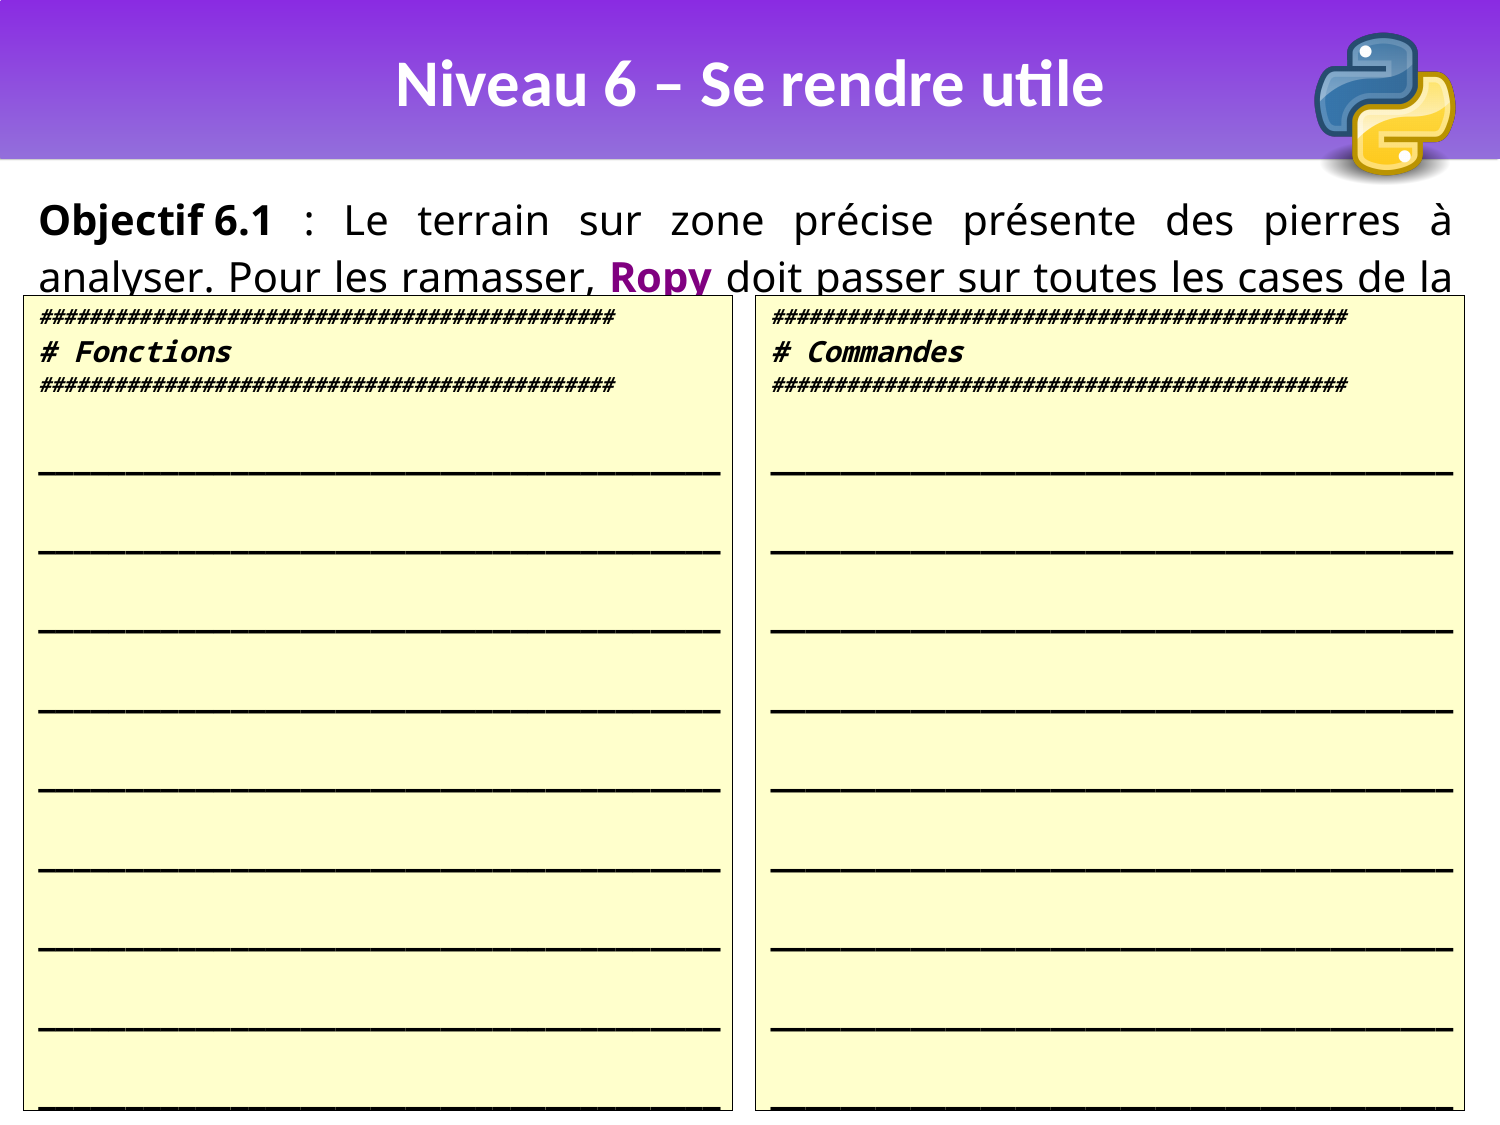

Niveau 6 – Se rendre utile
Objectif 6.1 : Le terrain sur zone précise présente des pierres à analyser. Pour les ramasser, Ropy doit passer sur toutes les cases de la zone.
##############################################
# Fonctions
##############################################
_______________________________________
_______________________________________
_______________________________________
_______________________________________
_______________________________________
_______________________________________
_______________________________________
_______________________________________
_______________________________________
_______________________________________
_______________________________________
_______________________________________
##############################################
# Commandes
##############################################
_______________________________________
_______________________________________
_______________________________________
_______________________________________
_______________________________________
_______________________________________
_______________________________________
_______________________________________
_______________________________________
_______________________________________
_______________________________________
_______________________________________